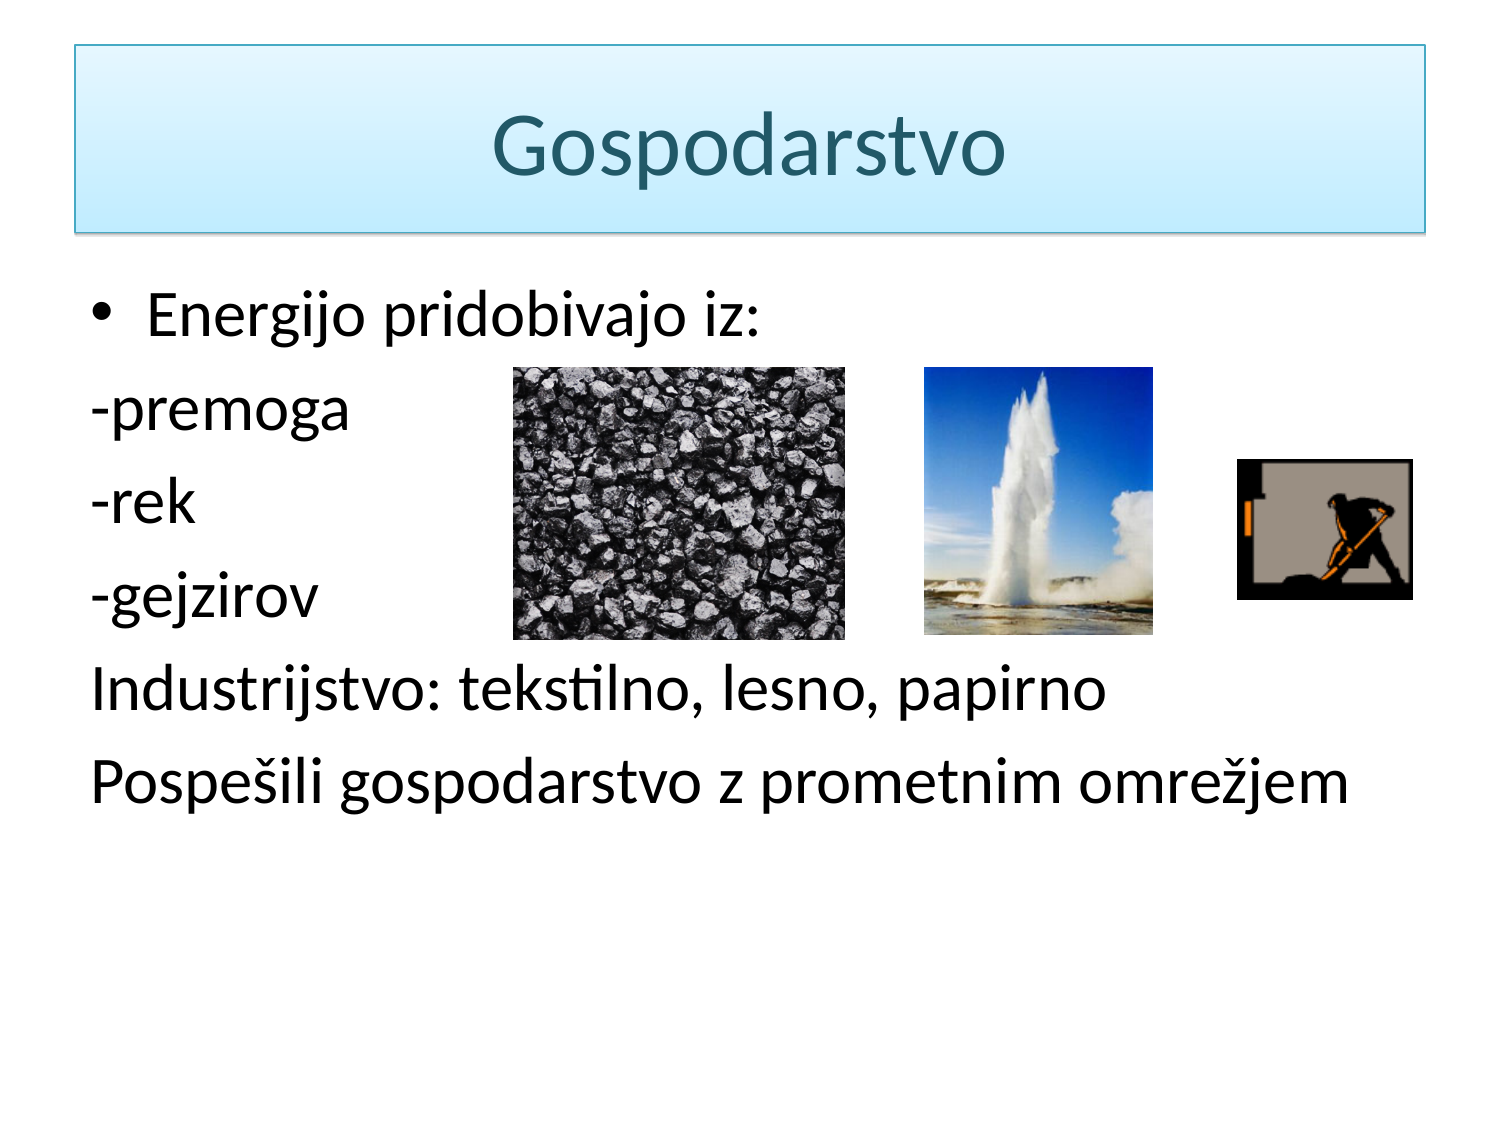

# Gospodarstvo
Energijo pridobivajo iz:
-premoga
-rek
-gejzirov
Industrijstvo: tekstilno, lesno, papirno
Pospešili gospodarstvo z prometnim omrežjem